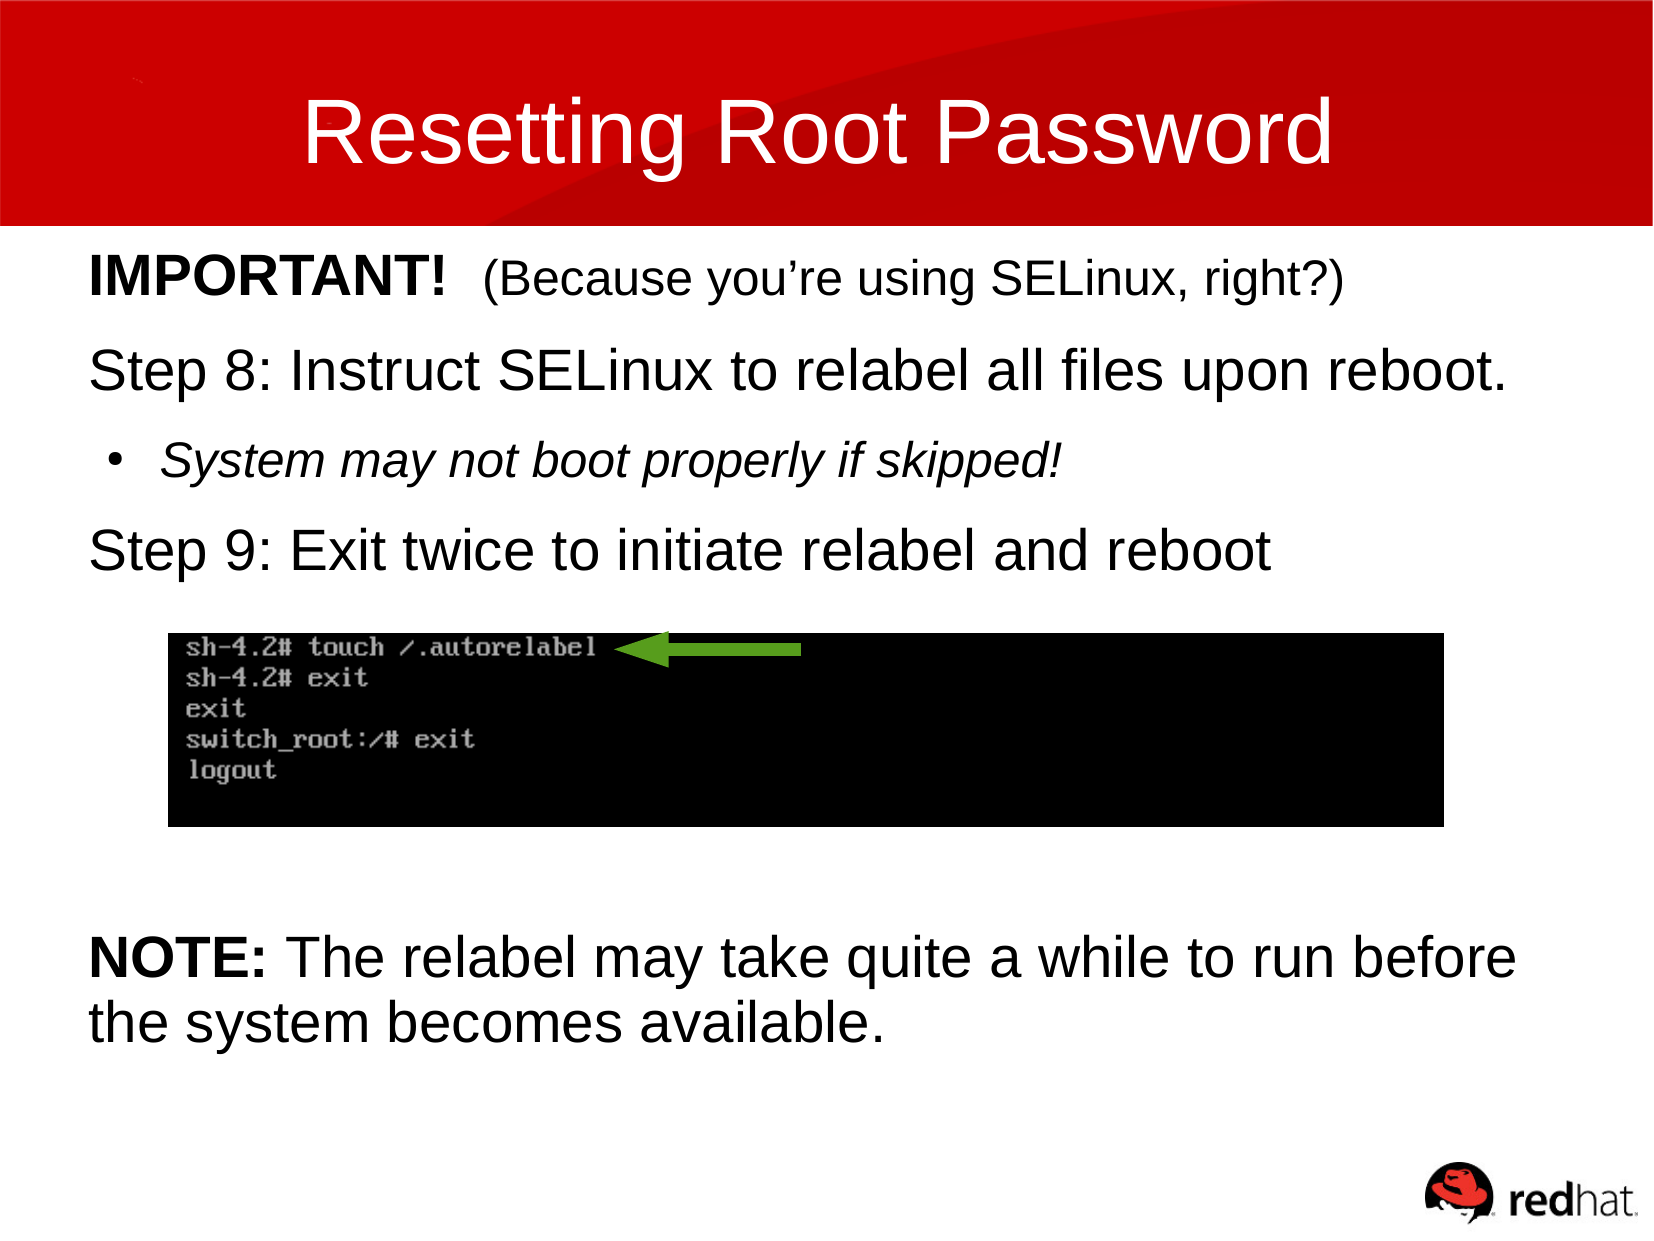

# Resetting Root Password
IMPORTANT! (Because you’re using SELinux, right?)
Step 8: Instruct SELinux to relabel all files upon reboot.
System may not boot properly if skipped!
Step 9: Exit twice to initiate relabel and reboot
NOTE: The relabel may take quite a while to run before the system becomes available.